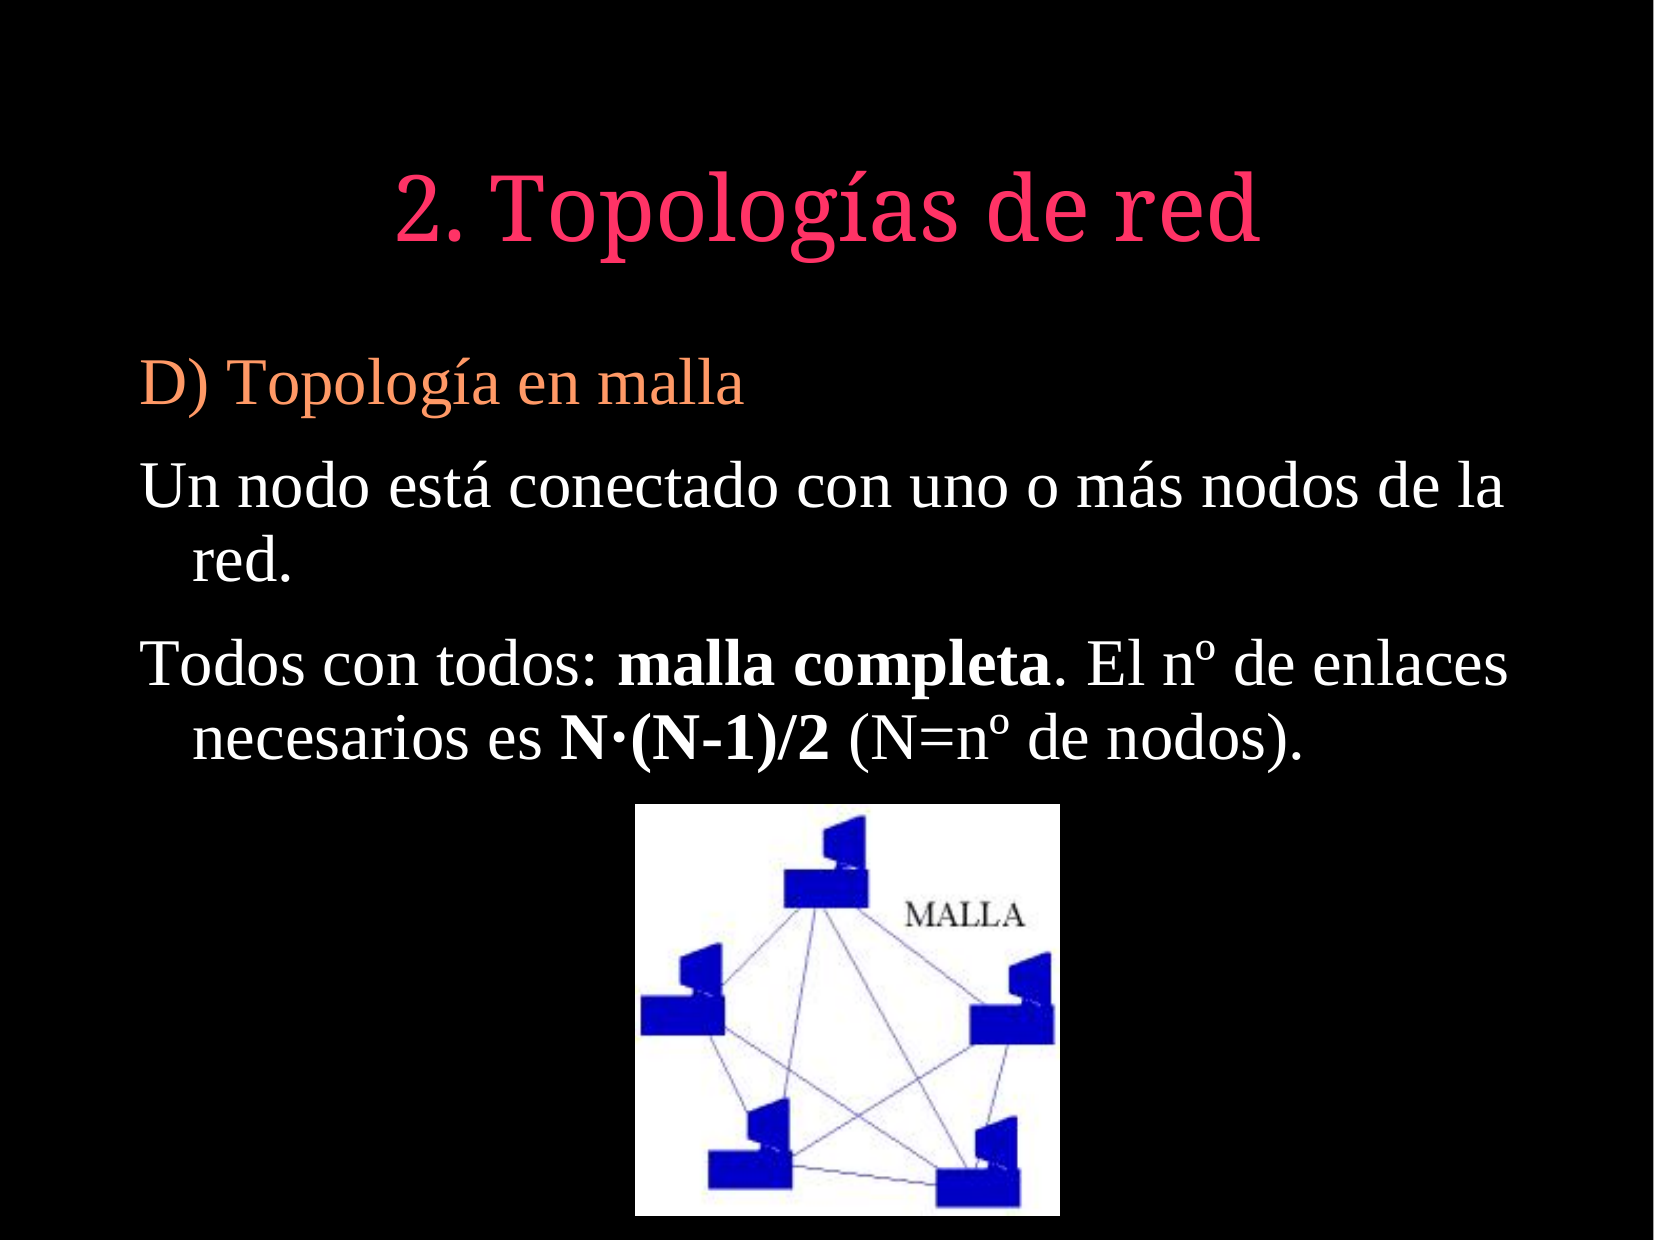

# 2. Topologías de red
D) Topología en malla
Un nodo está conectado con uno o más nodos de la red.
Todos con todos: malla completa. El nº de enlaces necesarios es N·(N-1)/2 (N=nº de nodos).